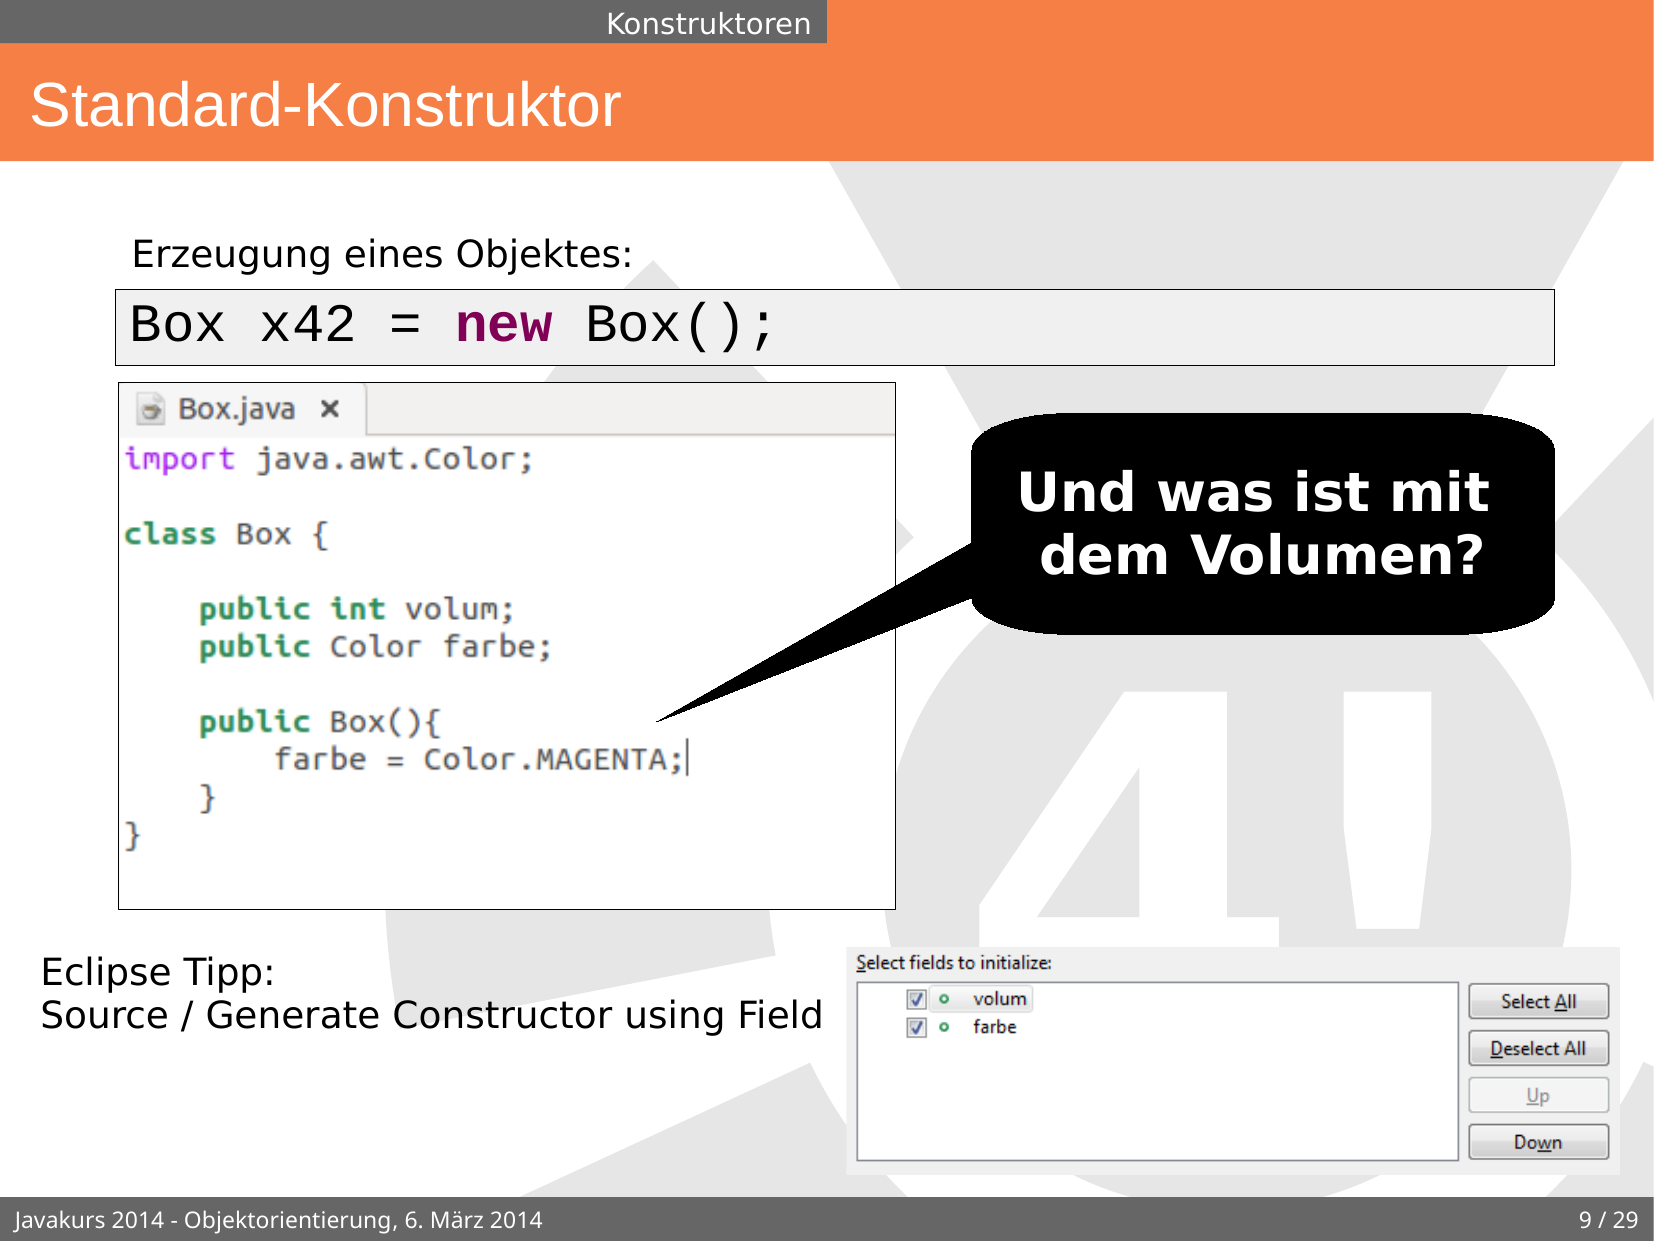

Konstruktoren
# Standard-Konstruktor
Erzeugung eines Objektes:
Box x42 = new Box();
Und was ist mit
dem Volumen?
Eclipse Tipp:
Source / Generate Constructor using Field